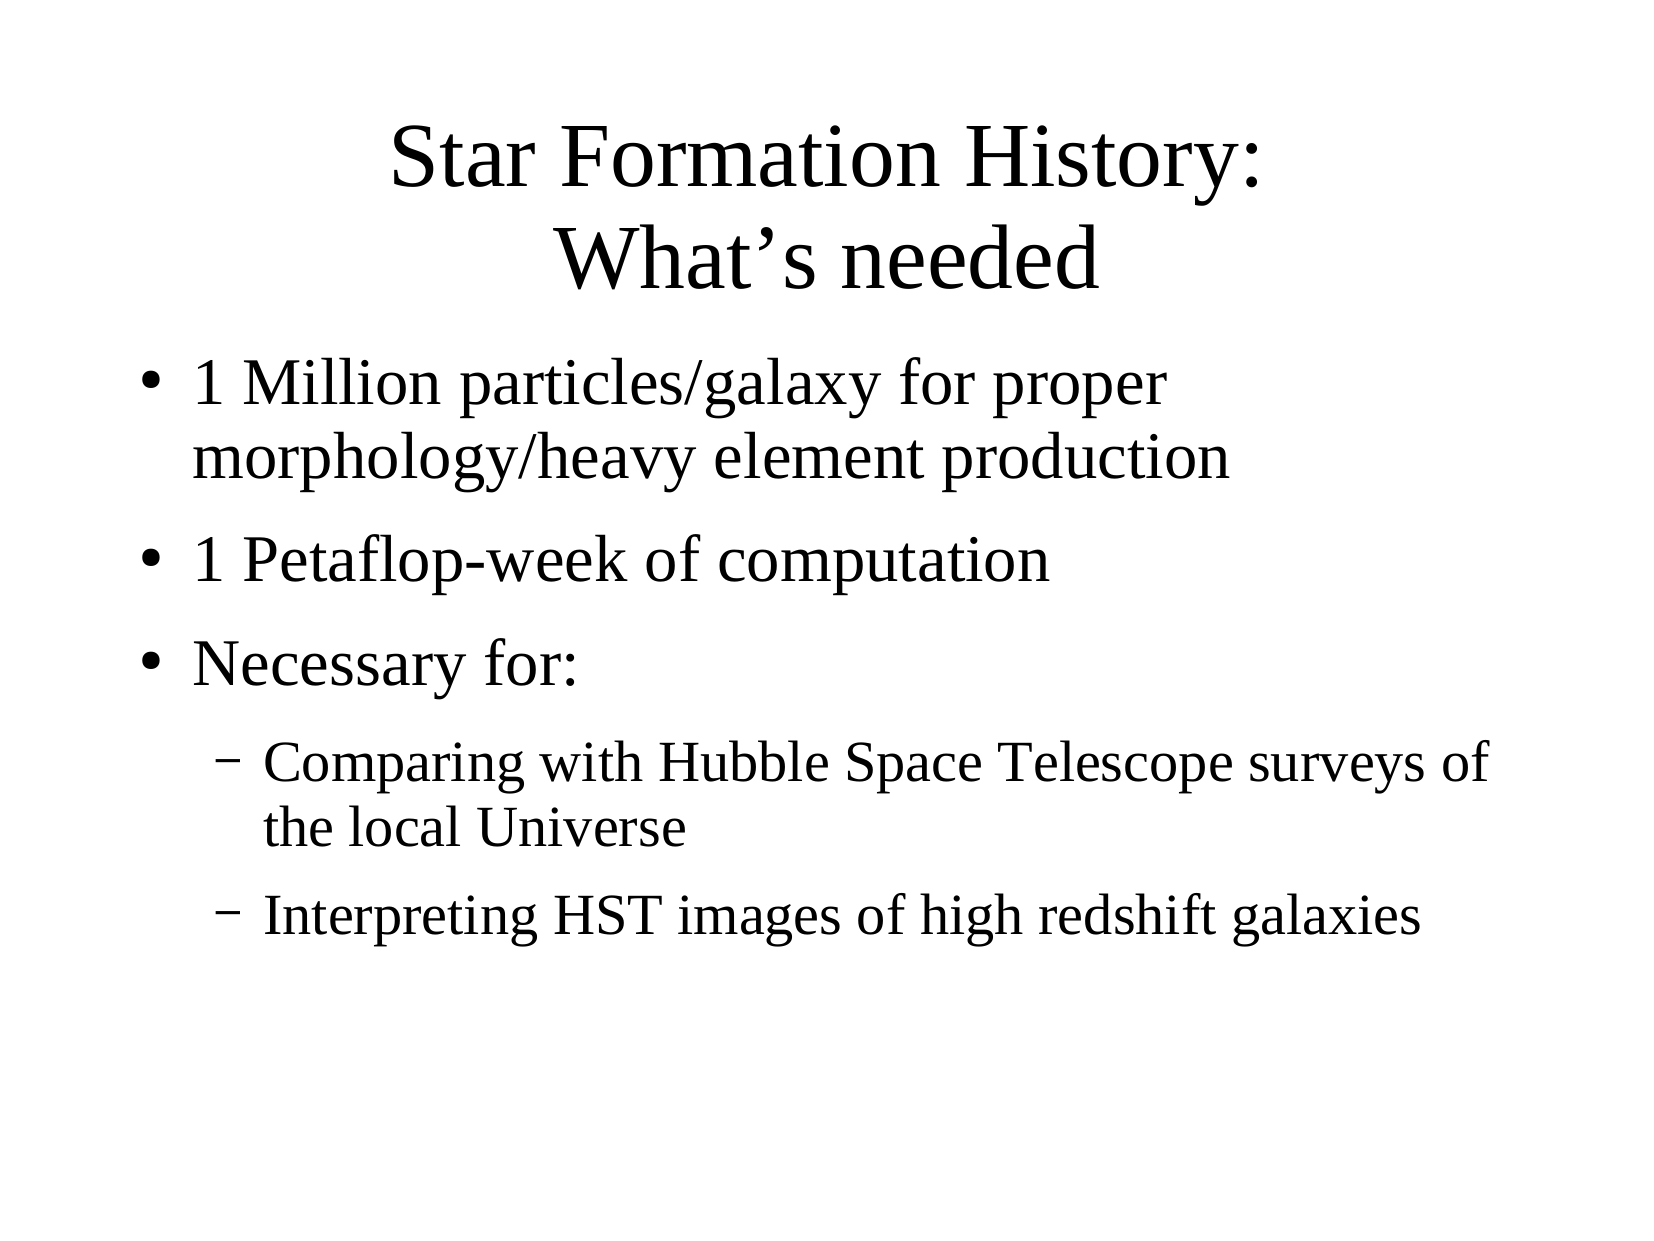

# Star Formation History: What’s needed
1 Million particles/galaxy for proper morphology/heavy element production
1 Petaflop-week of computation
Necessary for:
Comparing with Hubble Space Telescope surveys of the local Universe
Interpreting HST images of high redshift galaxies